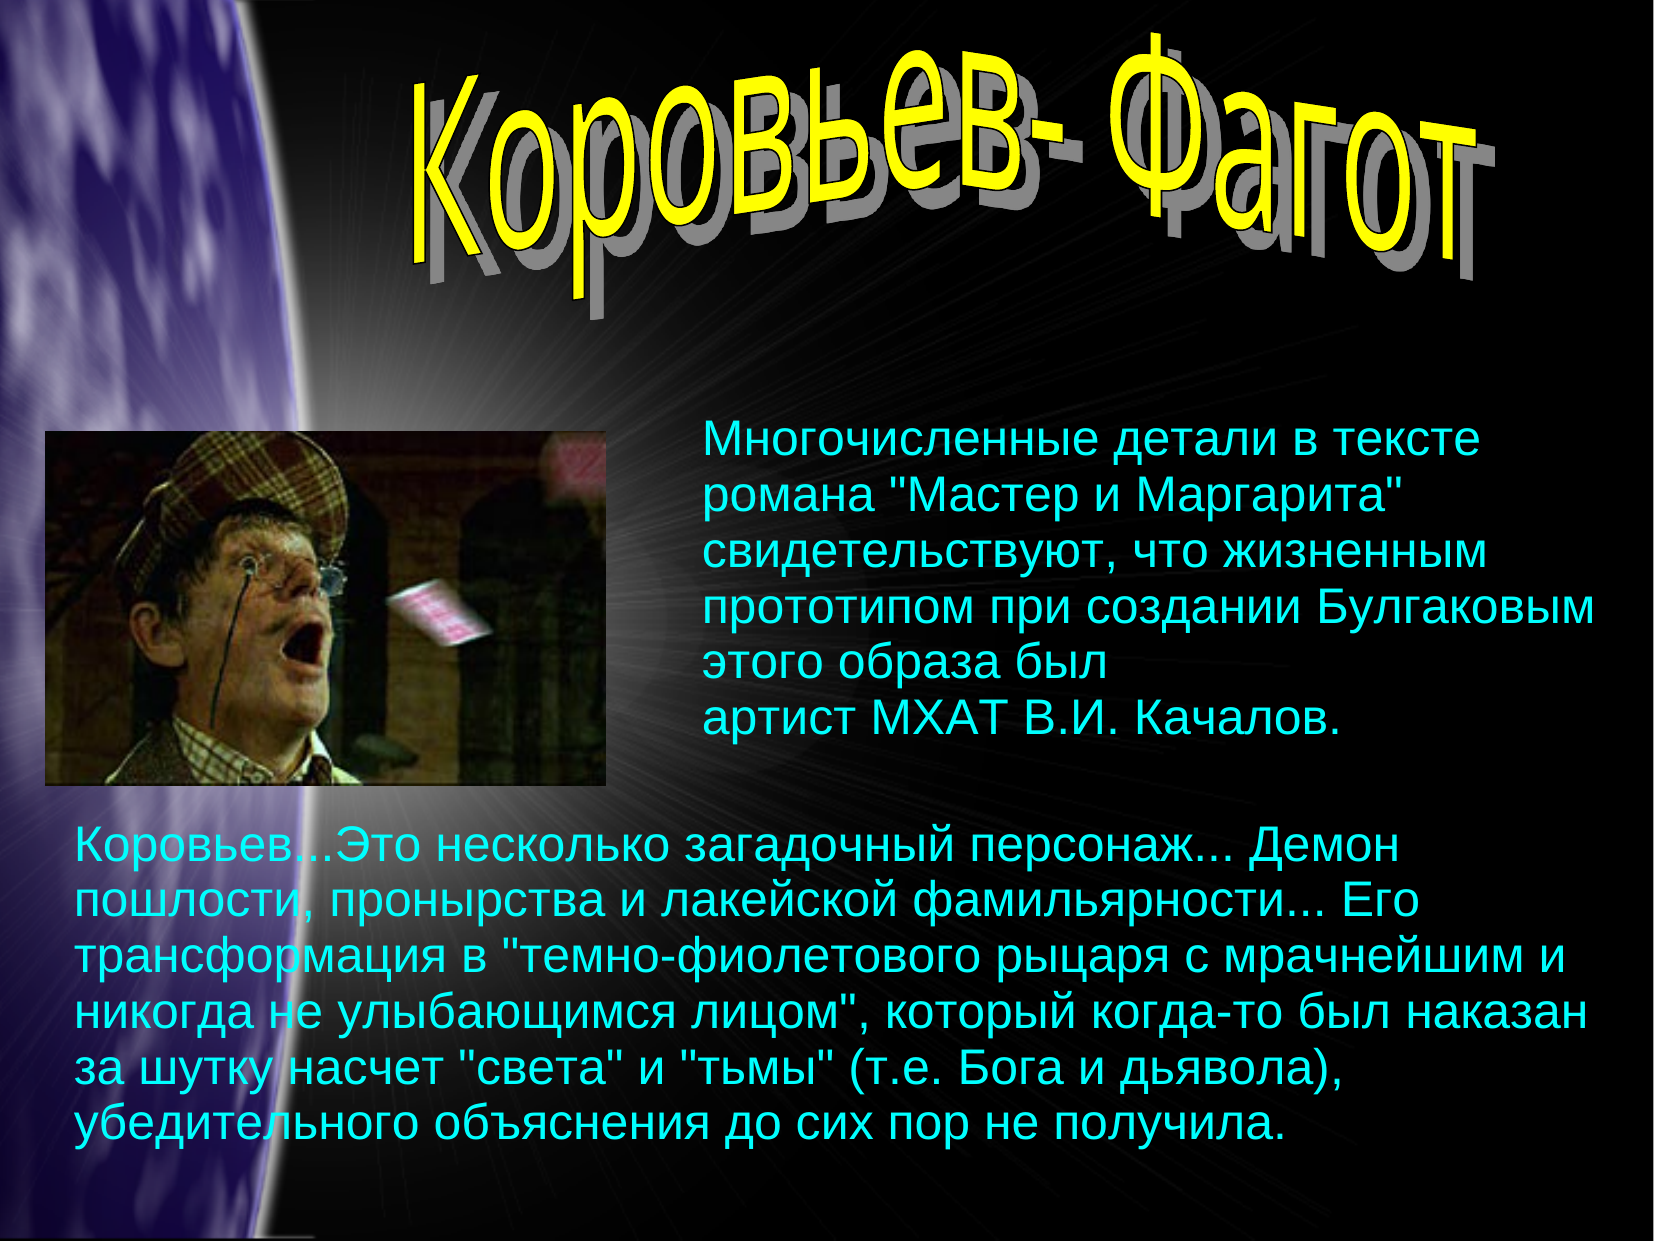

Коровьев- Фагот
Многочисленные детали в тексте романа "Мастер и Маргарита" свидетельствуют, что жизненным прототипом при создании Булгаковым этого образа был
артист МХАТ В.И. Качалов.
Коровьев...Это несколько загадочный персонаж... Демон пошлости, пронырства и лакейской фамильярности... Его трансформация в "темно-фиолетового рыцаря с мрачнейшим и никогда не улыбающимся лицом", который когда-то был наказан за шутку насчет "света" и "тьмы" (т.е. Бога и дьявола), убедительного объяснения до сих пор не получила.